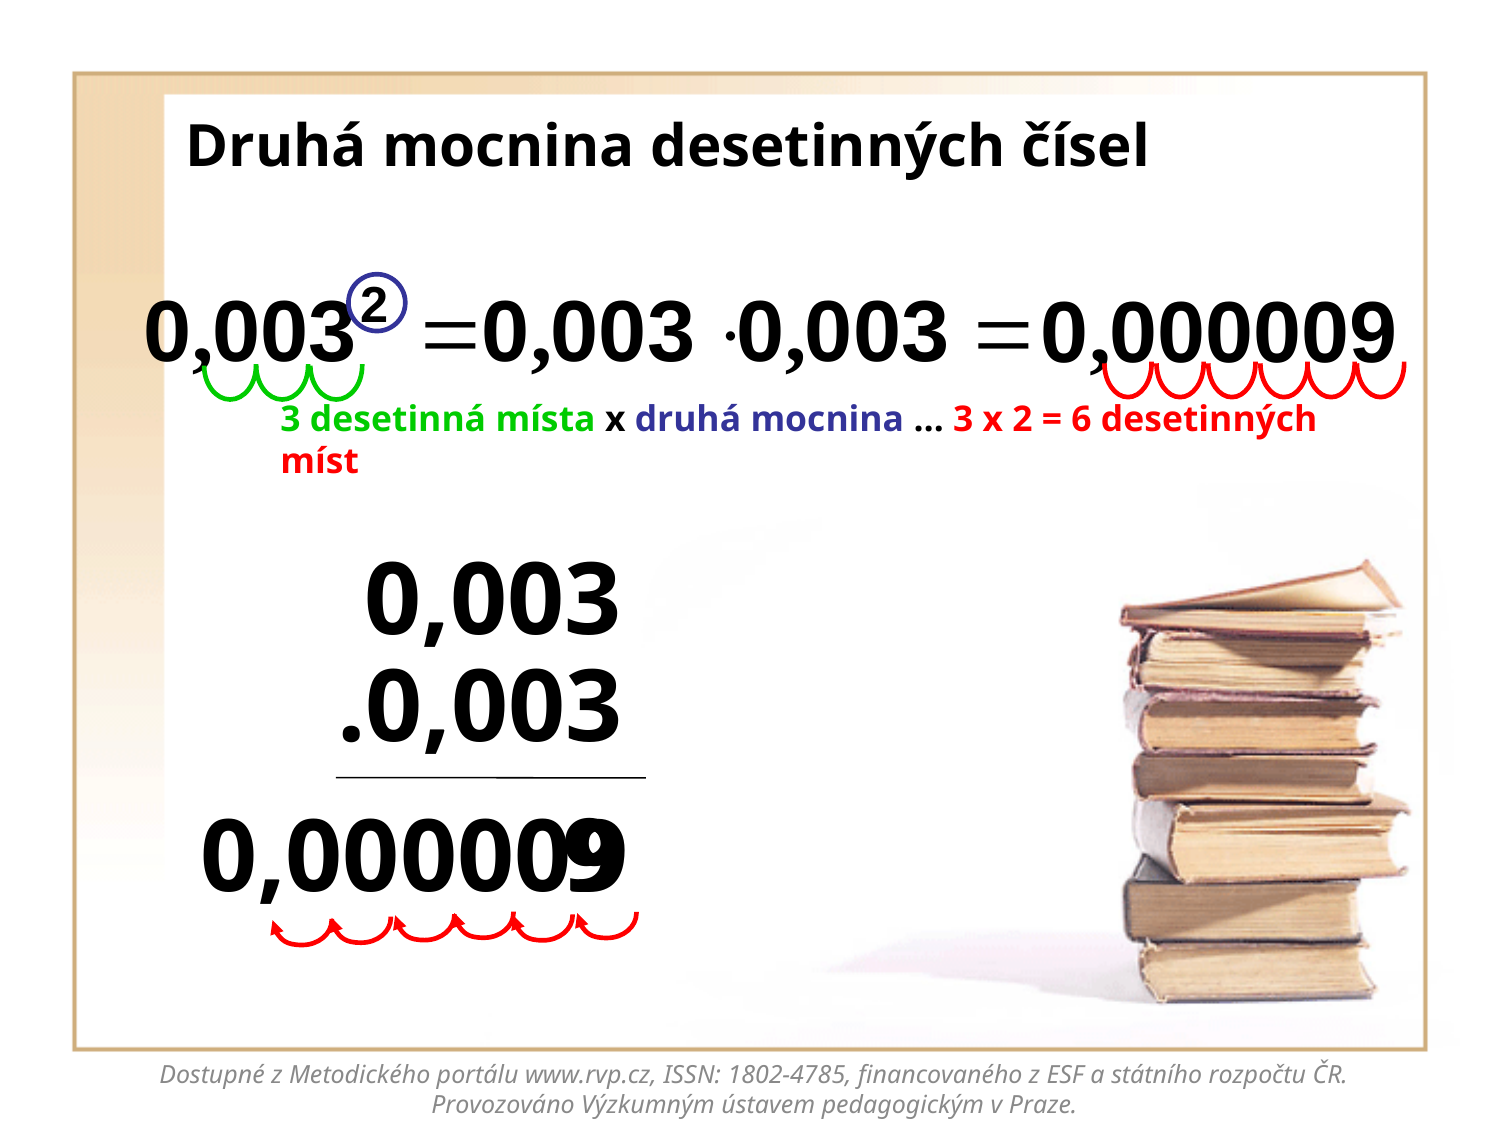

Druhá mocnina desetinných čísel
3 desetinná místa x druhá mocnina … 3 x 2 = 6 desetinných míst
0,003
.0,003
9
9
0,000009